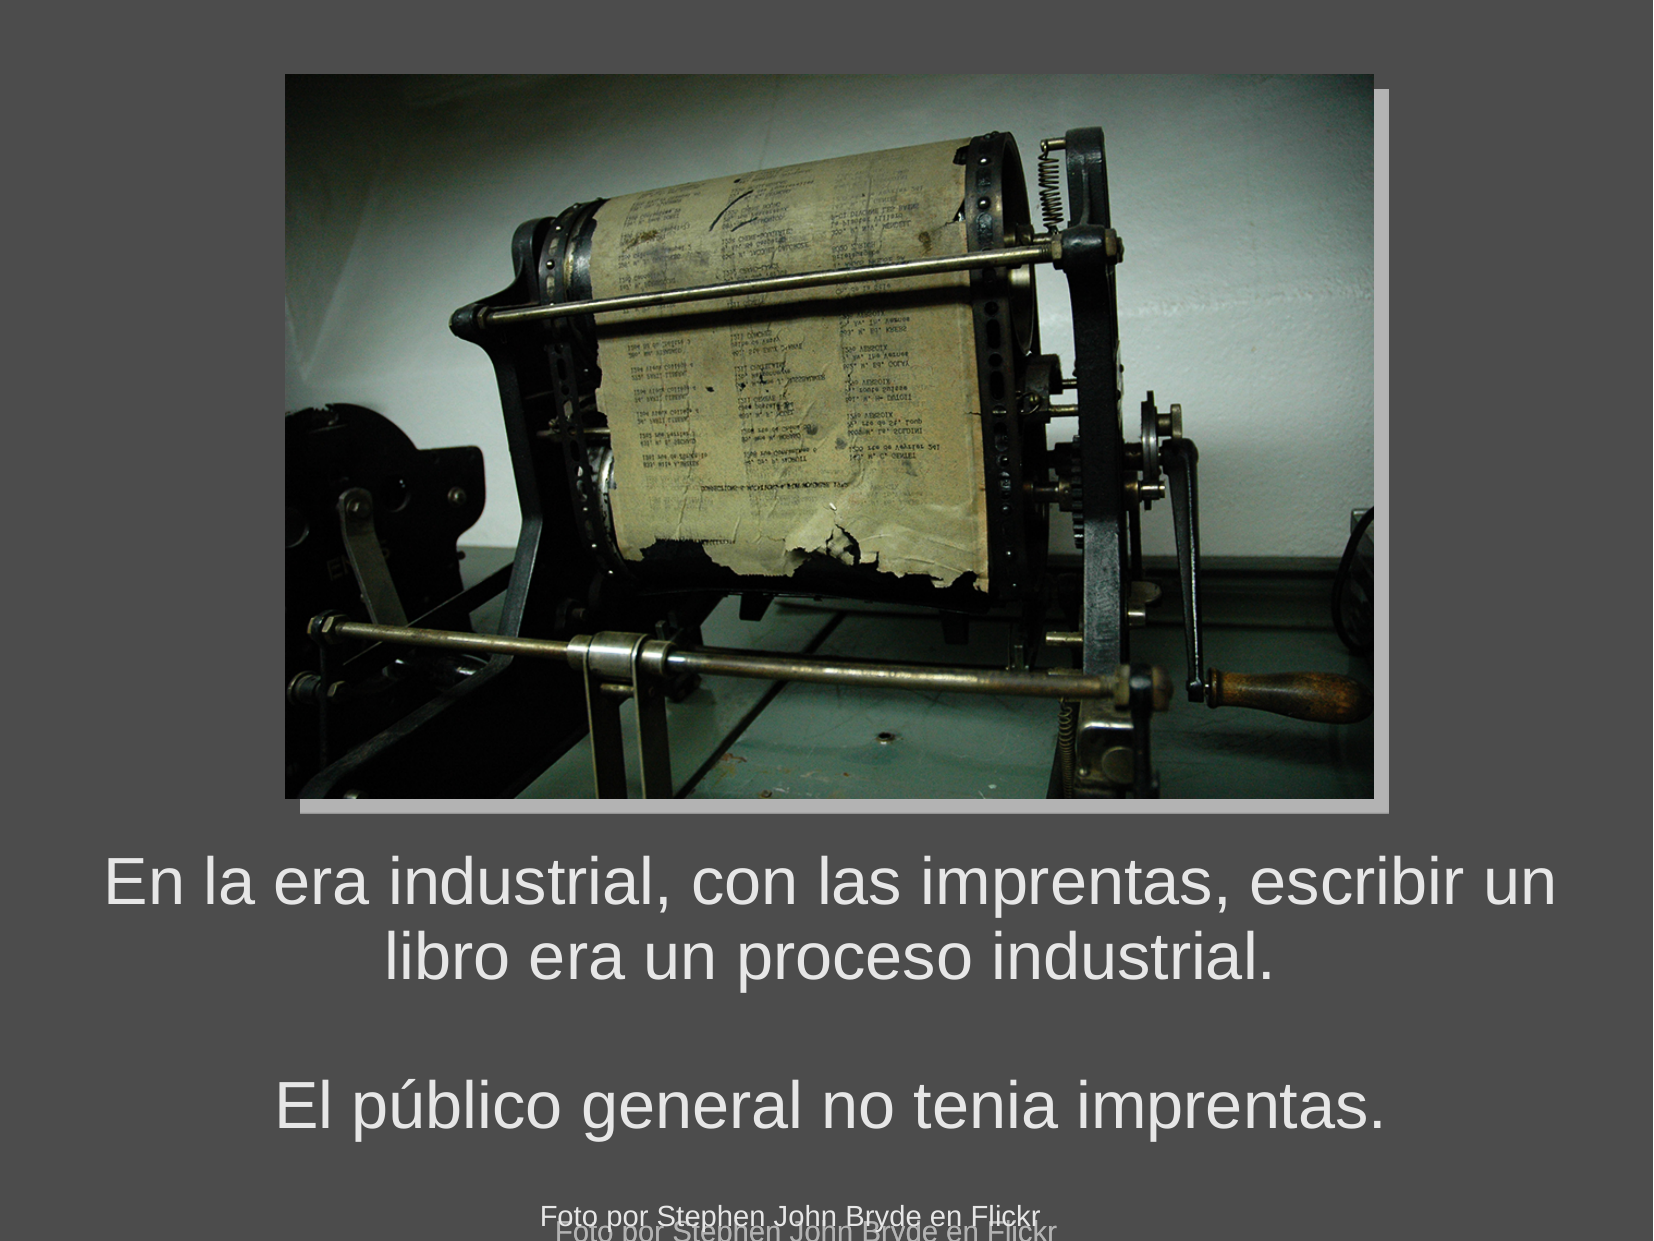

# En la era industrial, con las imprentas, escribir un libro era un proceso industrial.
El público general no tenia imprentas.
Foto por Stephen John Bryde en Flickr